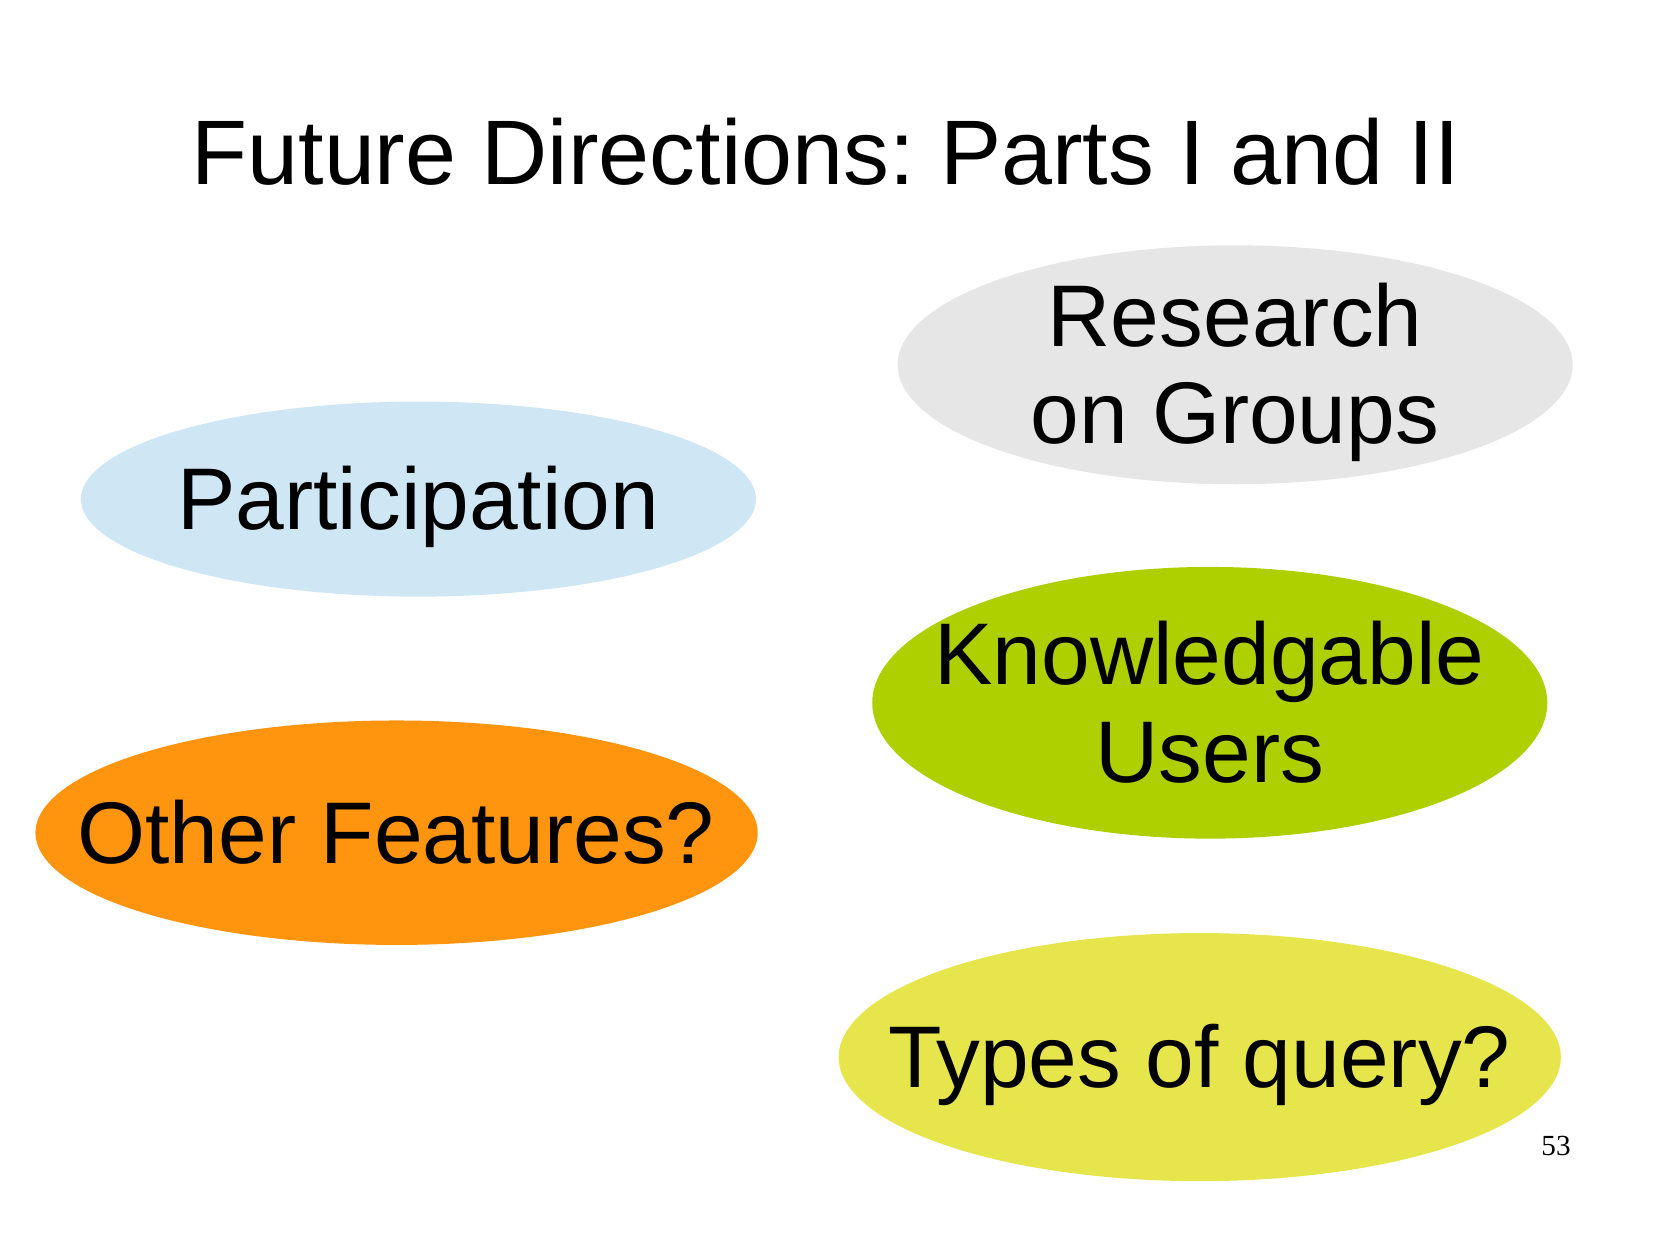

# Future Directions: Parts I and II
Research
on Groups
Participation
Knowledgable
Users
Other Features?
Types of query?
53